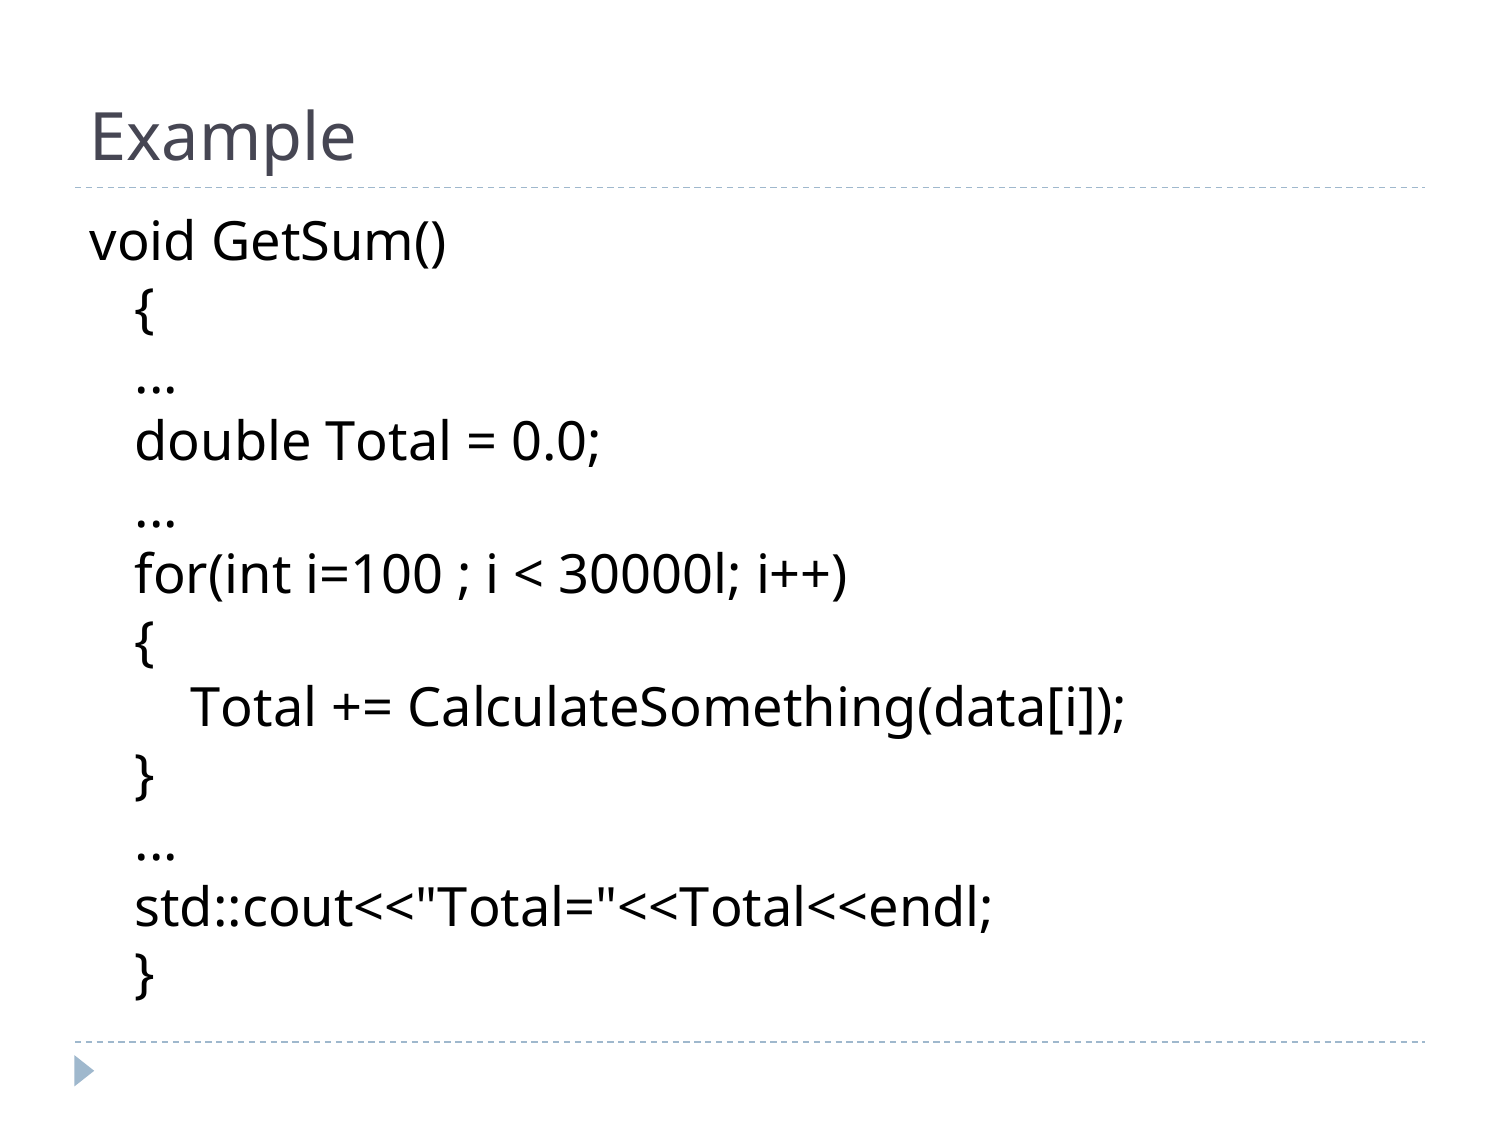

# Example
void GetSum()
{
...
double Total = 0.0;    
...
for(int i=100 ; i < 30000l; i++)
{
    Total += CalculateSomething(data[i]);
}
...
std::cout<<"Total="<<Total<<endl;
}